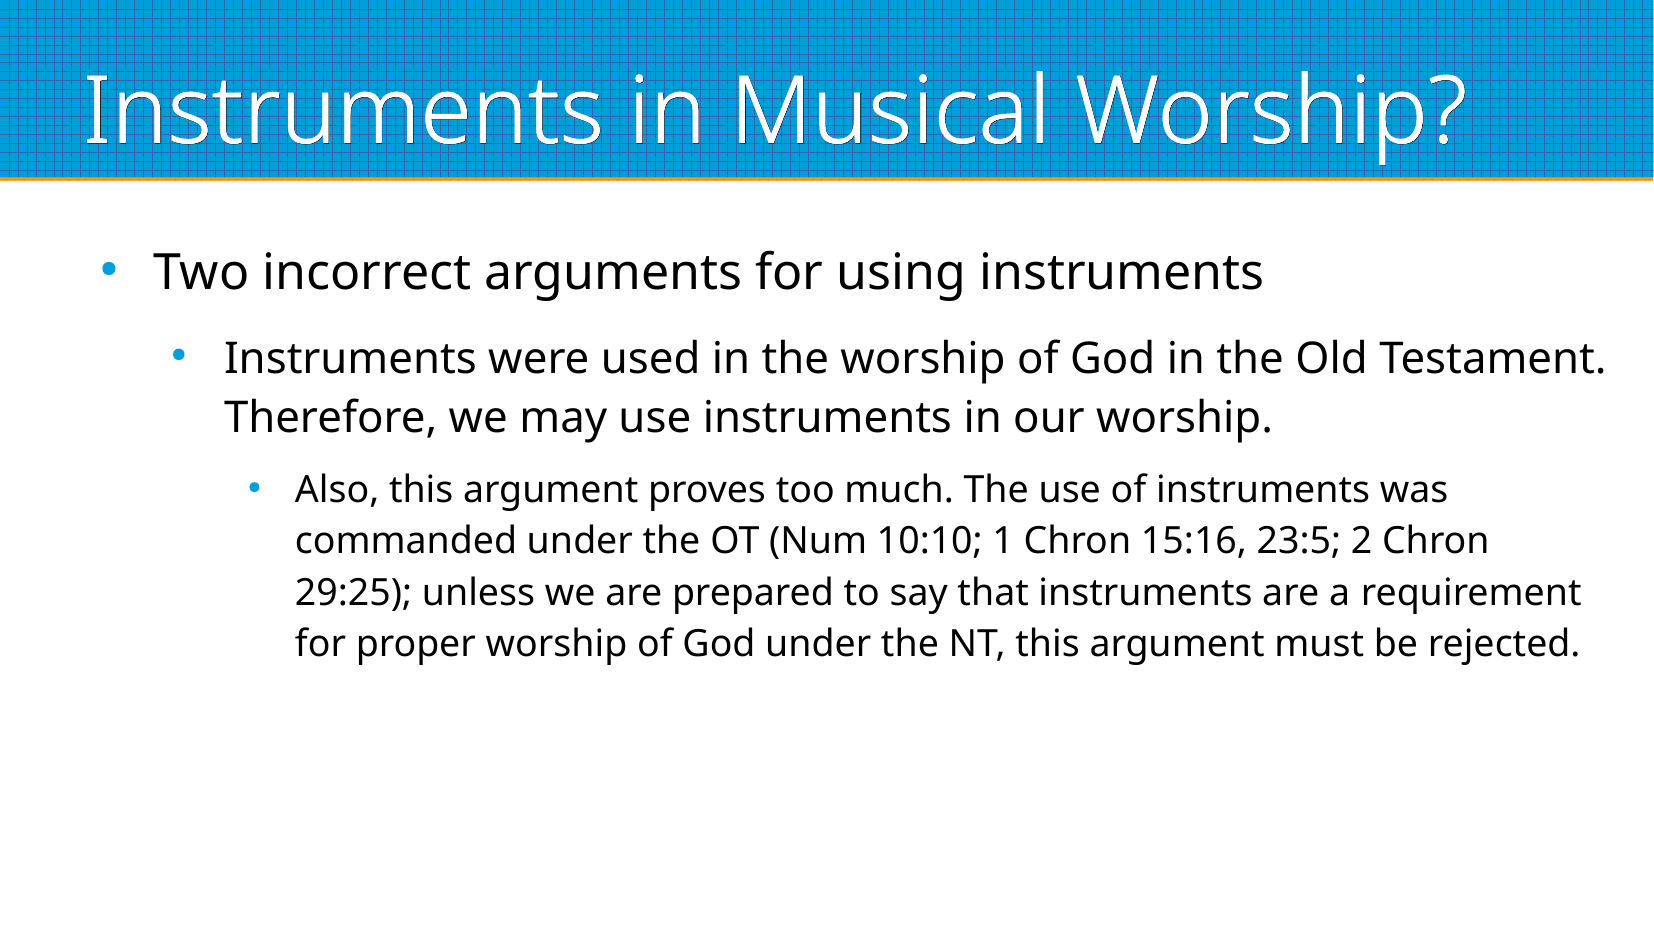

# Instruments in Musical Worship?
Two incorrect arguments for using instruments
Instruments were used in the worship of God in the Old Testament. Therefore, we may use instruments in our worship.
Also, this argument proves too much. The use of instruments was commanded under the OT (Num 10:10; 1 Chron 15:16, 23:5; 2 Chron 29:25); unless we are prepared to say that instruments are a requirement for proper worship of God under the NT, this argument must be rejected.